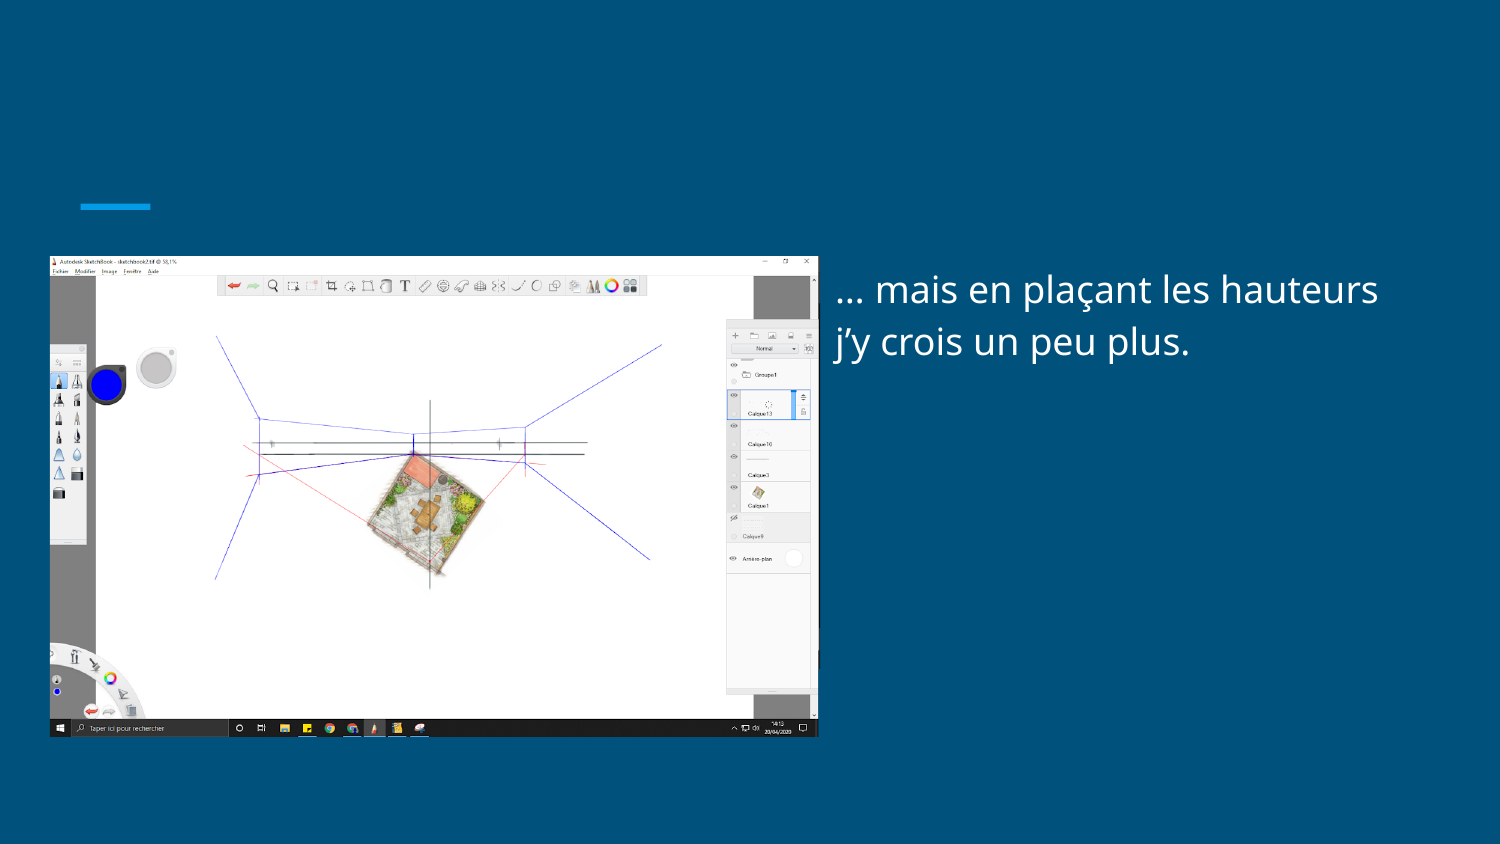

# … mais en plaçant les hauteurs j’y crois un peu plus.